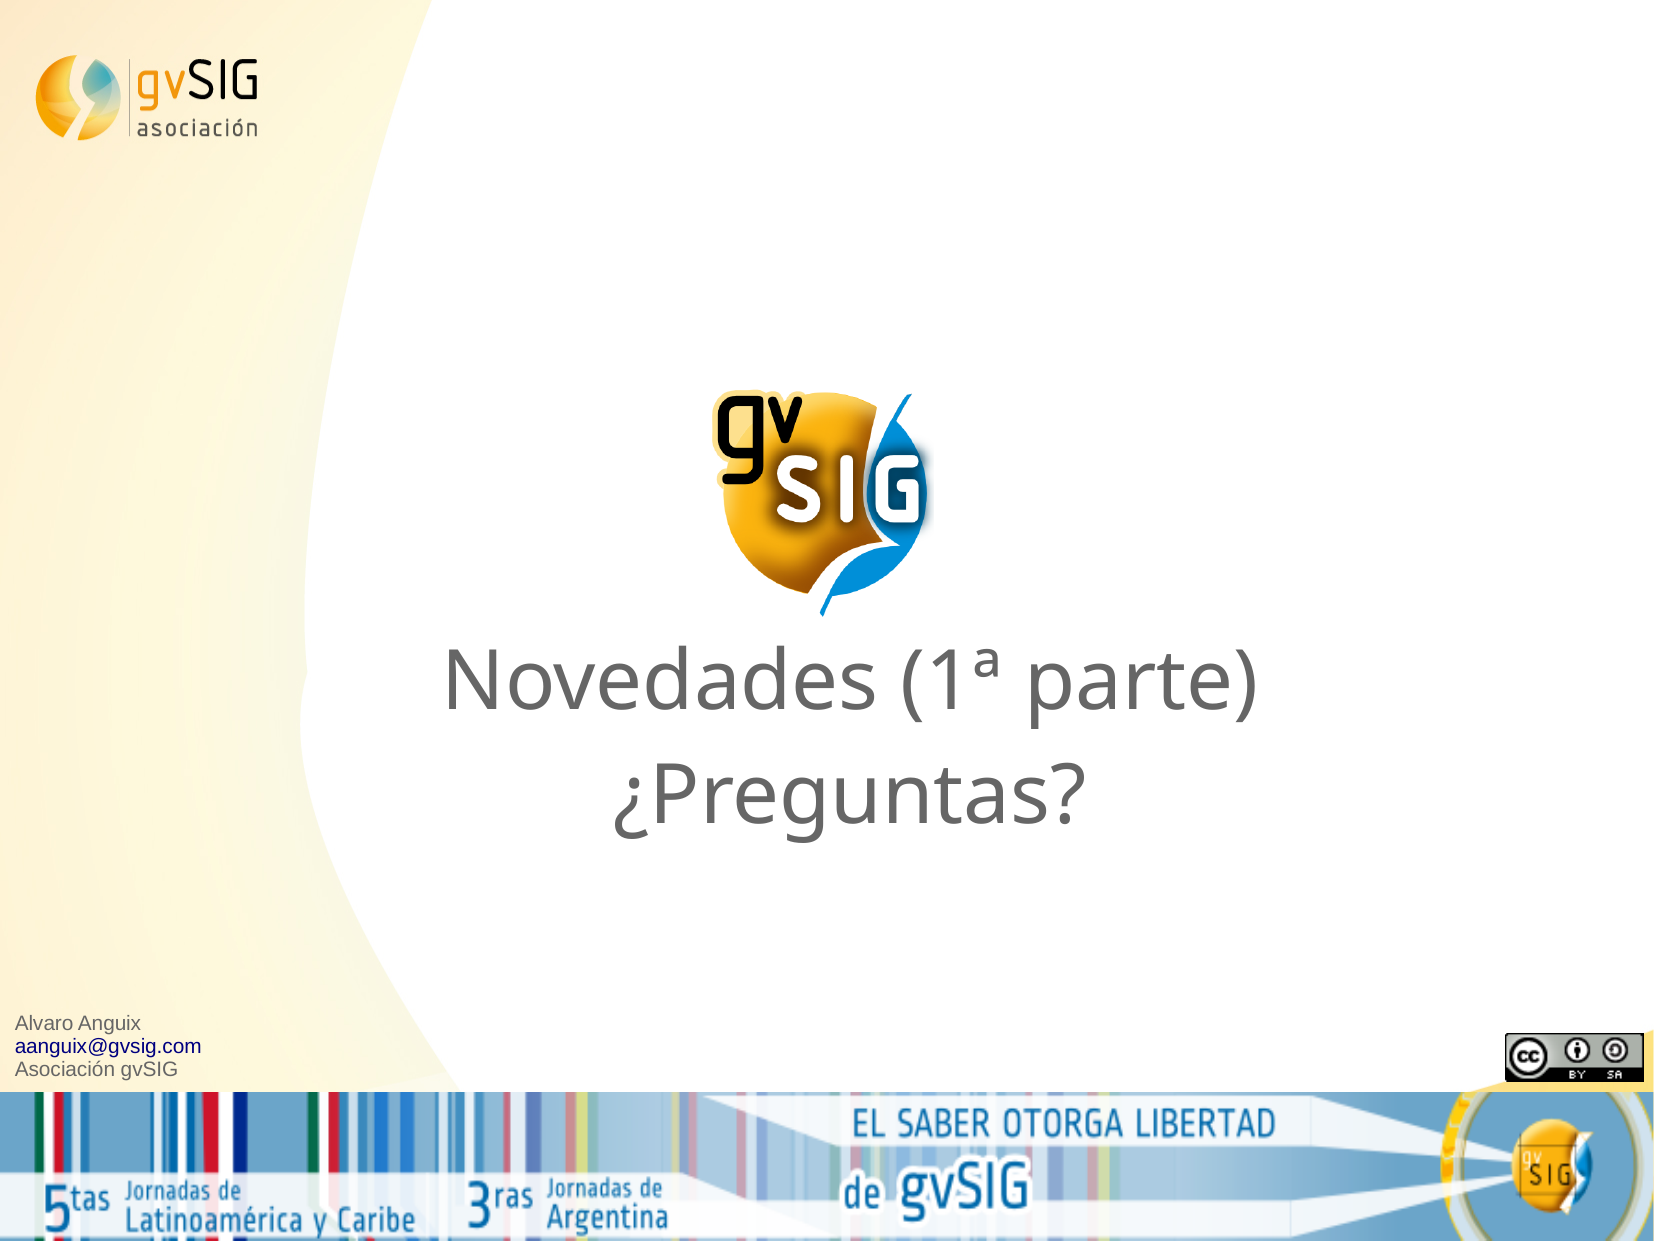

# Novedades (1ª parte) ¿Preguntas?
Alvaro Anguix
aanguix@gvsig.com
Asociación gvSIG